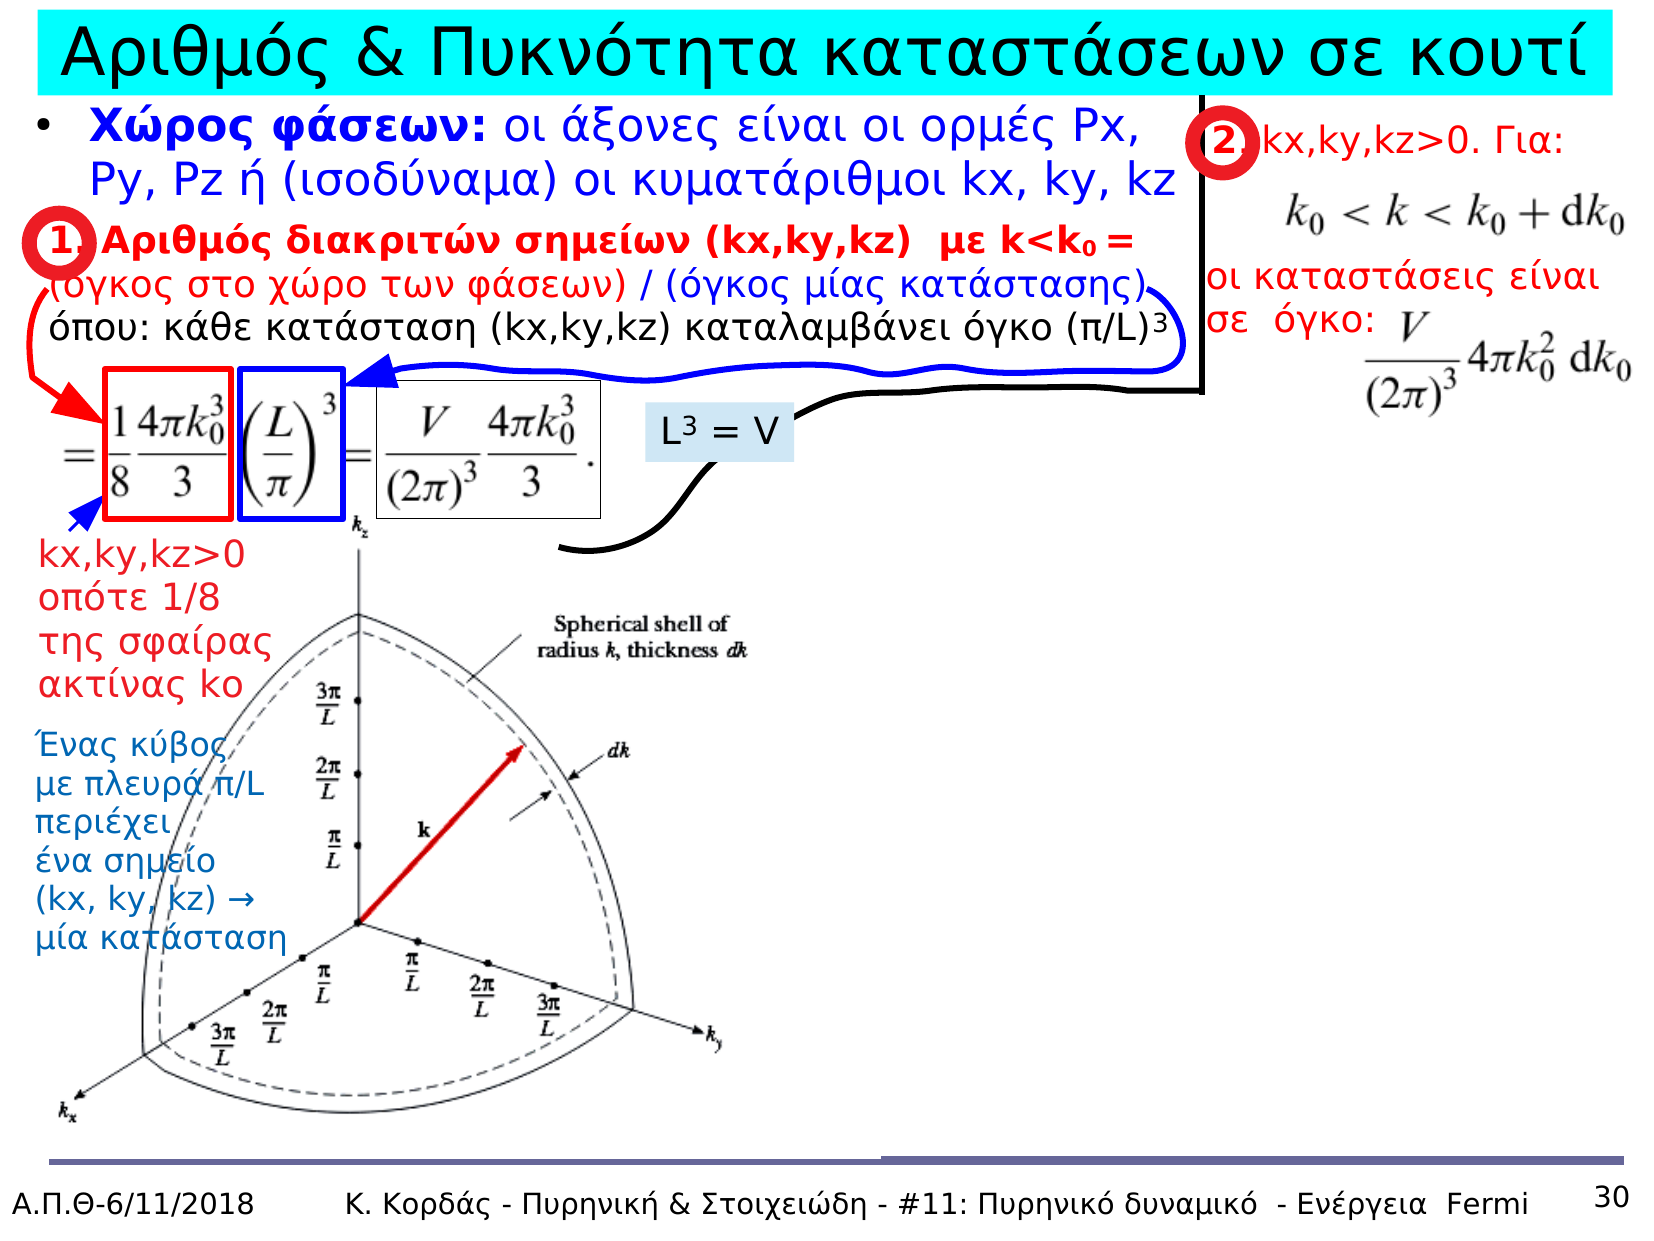

# Αριθμός & Πυκνότητα καταστάσεων σε κουτί
Χώρος φάσεων: οι άξονες είναι οι ορμές Px, Py, Pz ή (ισοδύναμα) οι κυματάριθμοι kx, ky, kz
2. kx,ky,kz>0. Για:
1. Aριθμός διακριτών σημείων (kx,ky,kz) με k<k0 =
(όγκος στο χώρο των φάσεων) / (όγκος μίας κατάστασης)
όπου: κάθε κατάσταση (kx,ky,kz) καταλαμβάνει όγκο (π/L)3
oι καταστάσεις είναι
σε όγκο:
L3 = V
kx,ky,kz>0
οπότε 1/8
της σφαίρας
ακτίνας kο
Ένας κύβος
με πλευρά π/L
περιέχει
ένα σημείο
(kx, ky, kz) →
μία κατάσταση
30
Α.Π.Θ-6/11/2018
Κ. Κορδάς - Πυρηνική & Στοιχειώδη - #11: Πυρηνικό δυναμικό - Ενέργεια Fermi